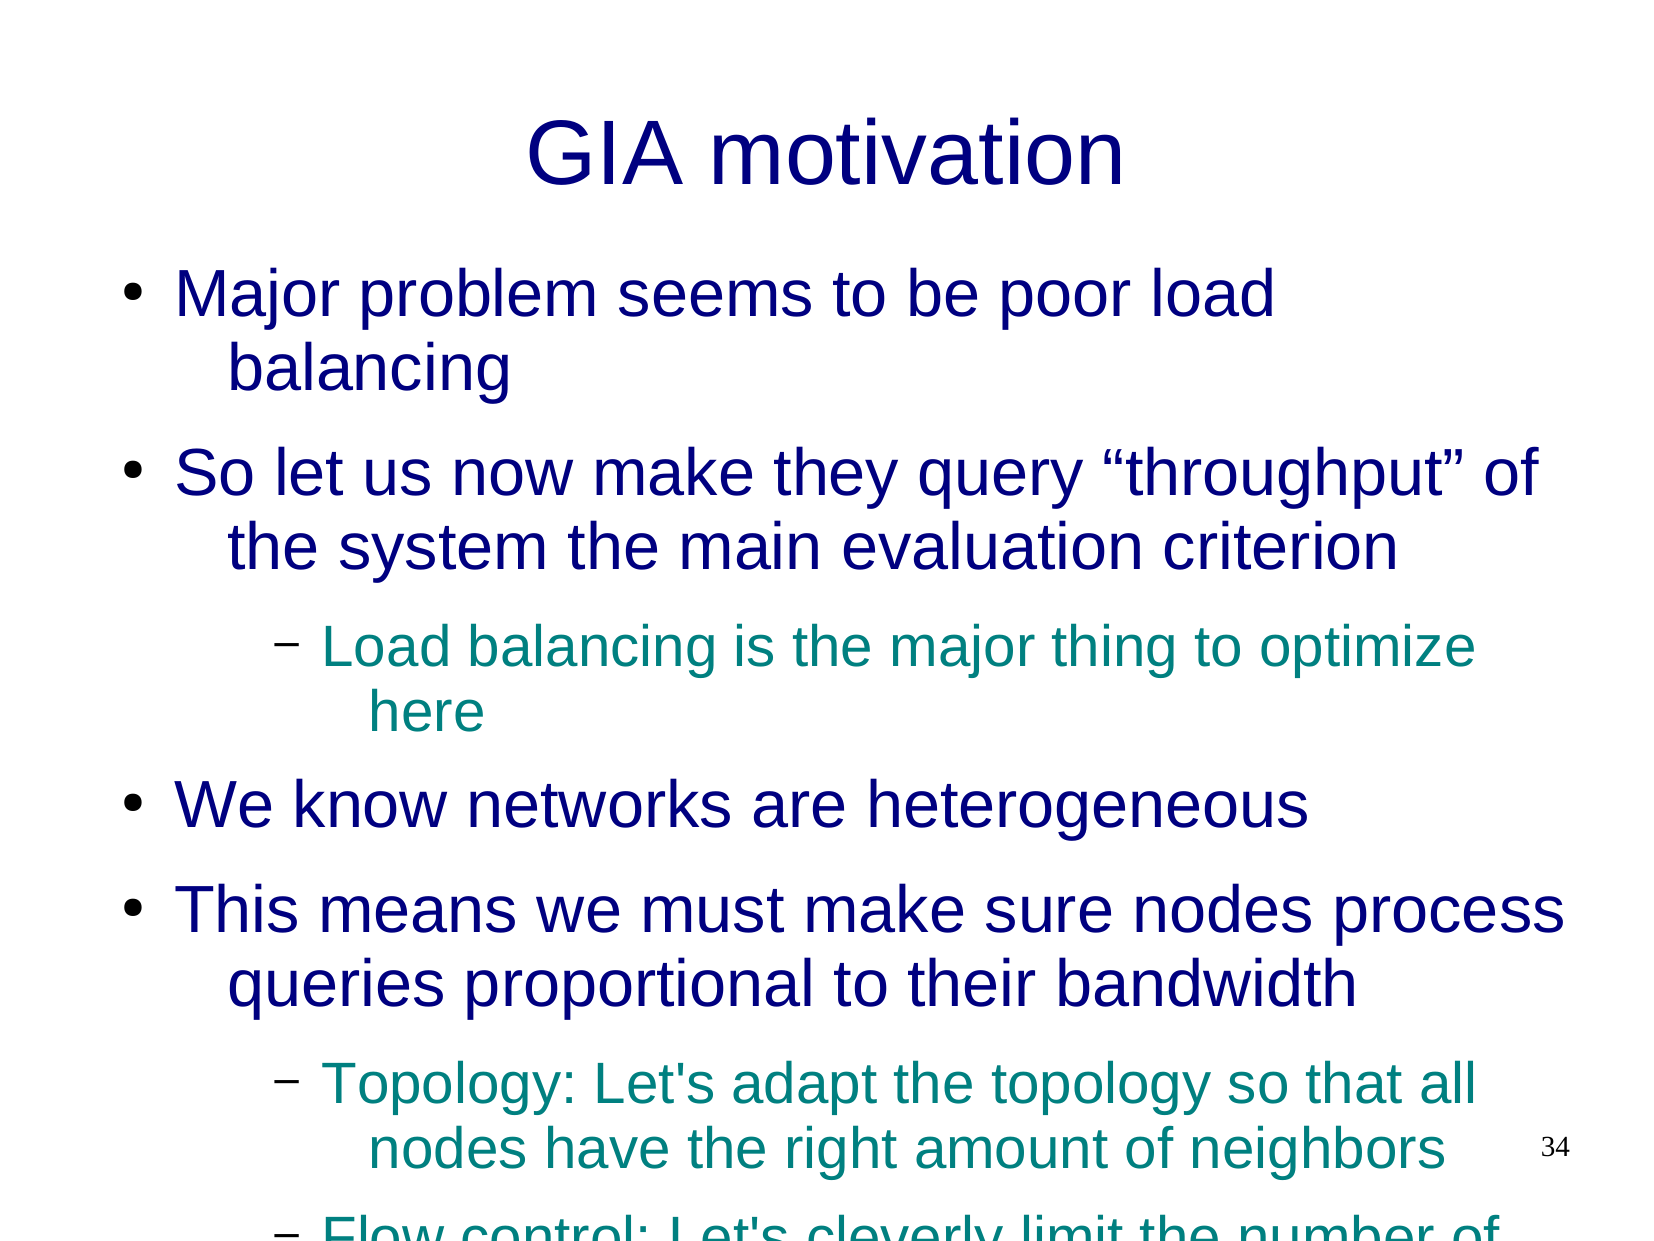

# GIA motivation
Major problem seems to be poor load balancing
So let us now make they query “throughput” of the system the main evaluation criterion
Load balancing is the major thing to optimize here
We know networks are heterogeneous
This means we must make sure nodes process queries proportional to their bandwidth
Topology: Let's adapt the topology so that all nodes have the right amount of neighbors
Flow control: Let's cleverly limit the number of forwarded queries to neighbors
34